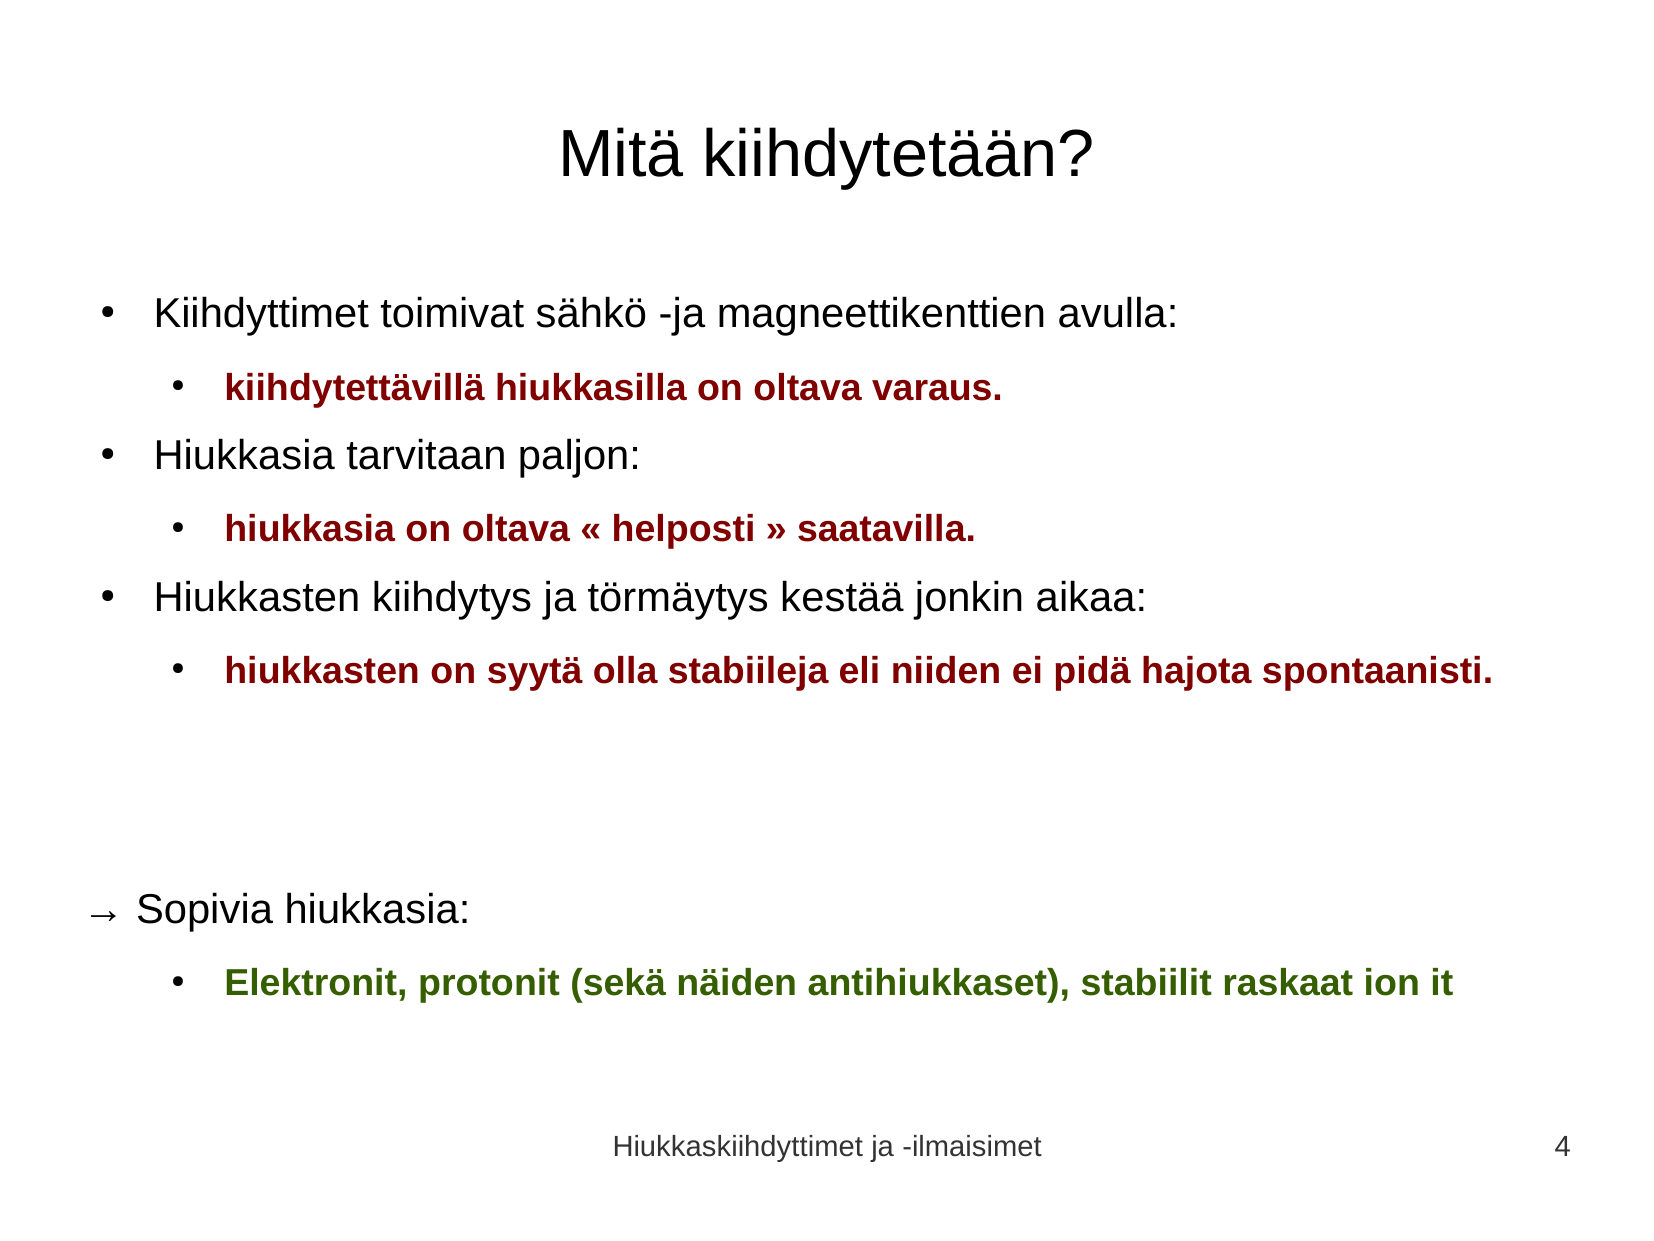

# Mitä kiihdytetään?
Kiihdyttimet toimivat sähkö -ja magneettikenttien avulla:
kiihdytettävillä hiukkasilla on oltava varaus.
Hiukkasia tarvitaan paljon:
hiukkasia on oltava « helposti » saatavilla.
Hiukkasten kiihdytys ja törmäytys kestää jonkin aikaa:
hiukkasten on syytä olla stabiileja eli niiden ei pidä hajota spontaanisti.
→ Sopivia hiukkasia:
Elektronit, protonit (sekä näiden antihiukkaset), stabiilit raskaat ion it
Hiukkaskiihdyttimet ja -ilmaisimet
4